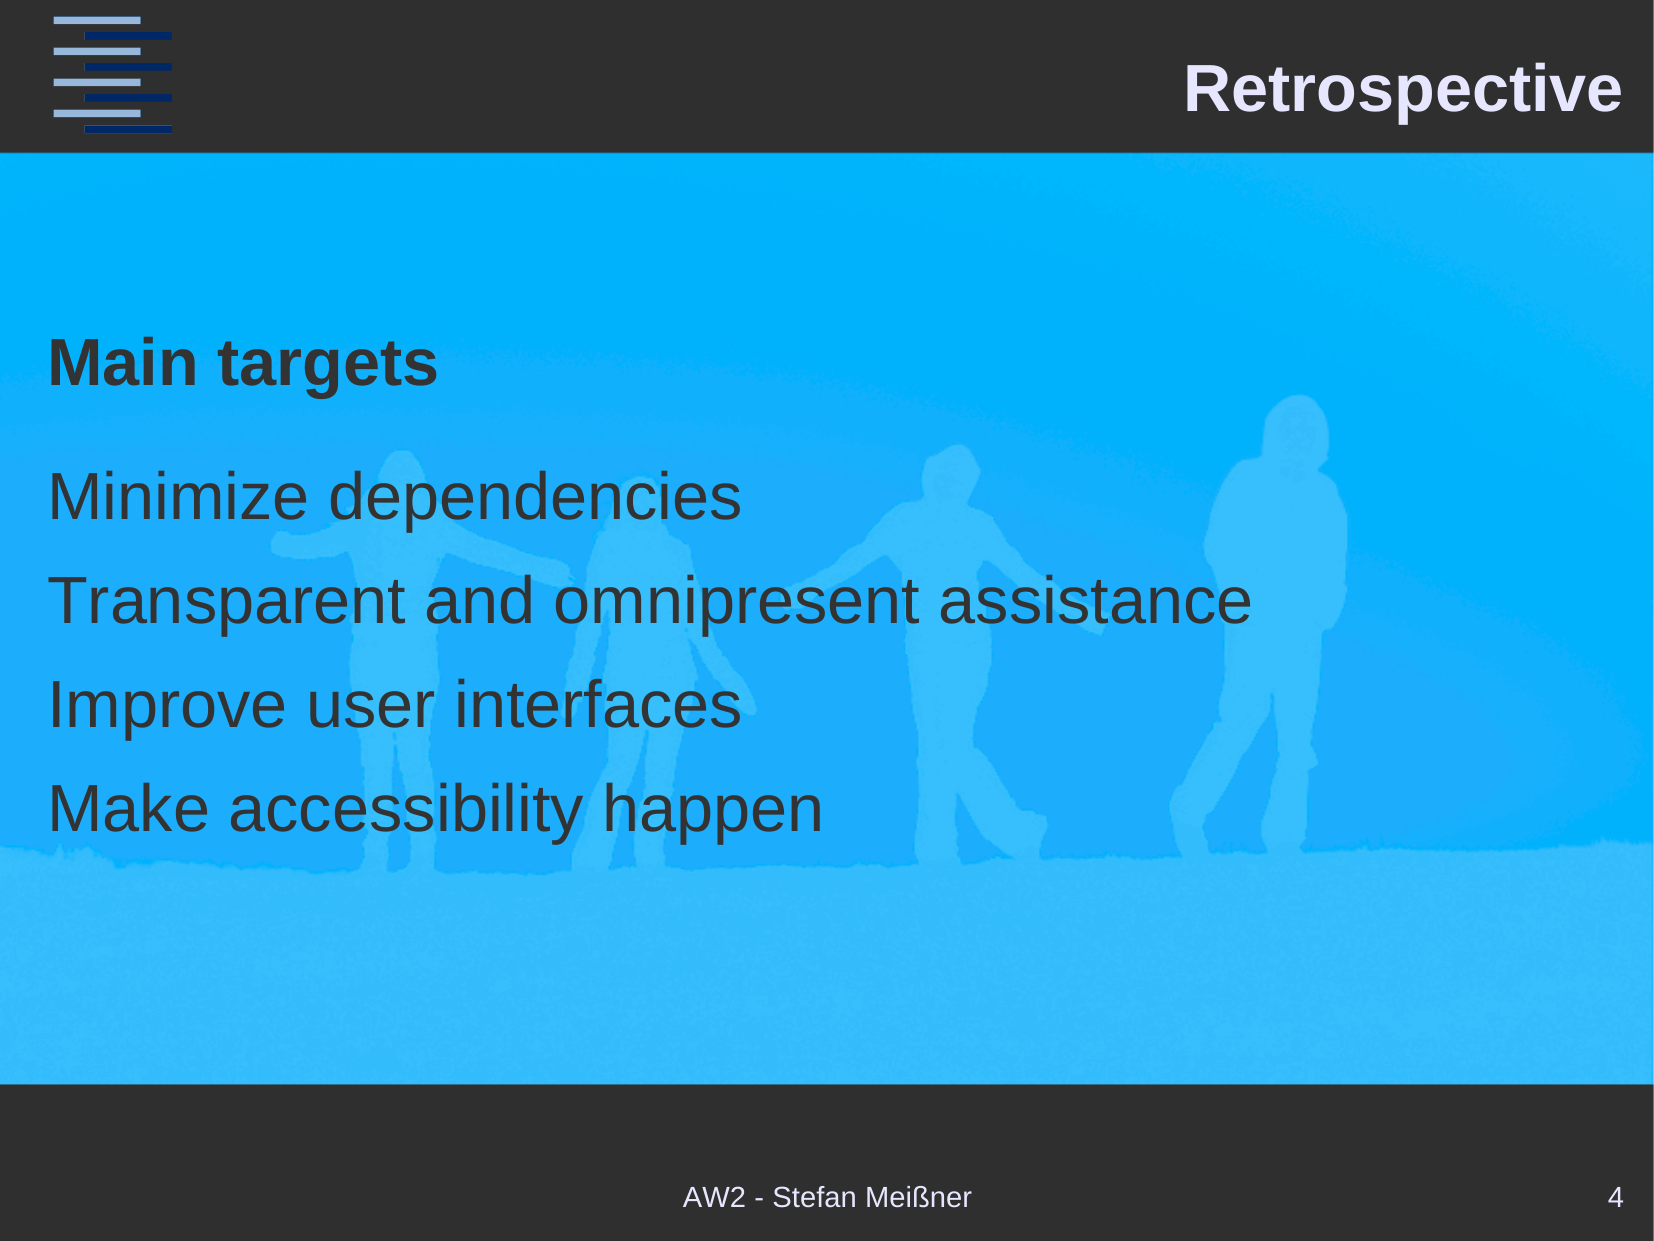

# Retrospective
Main targets
Minimize dependencies
Transparent and omnipresent assistance
Improve user interfaces
Make accessibility happen
AW2 - Stefan Meißner
4